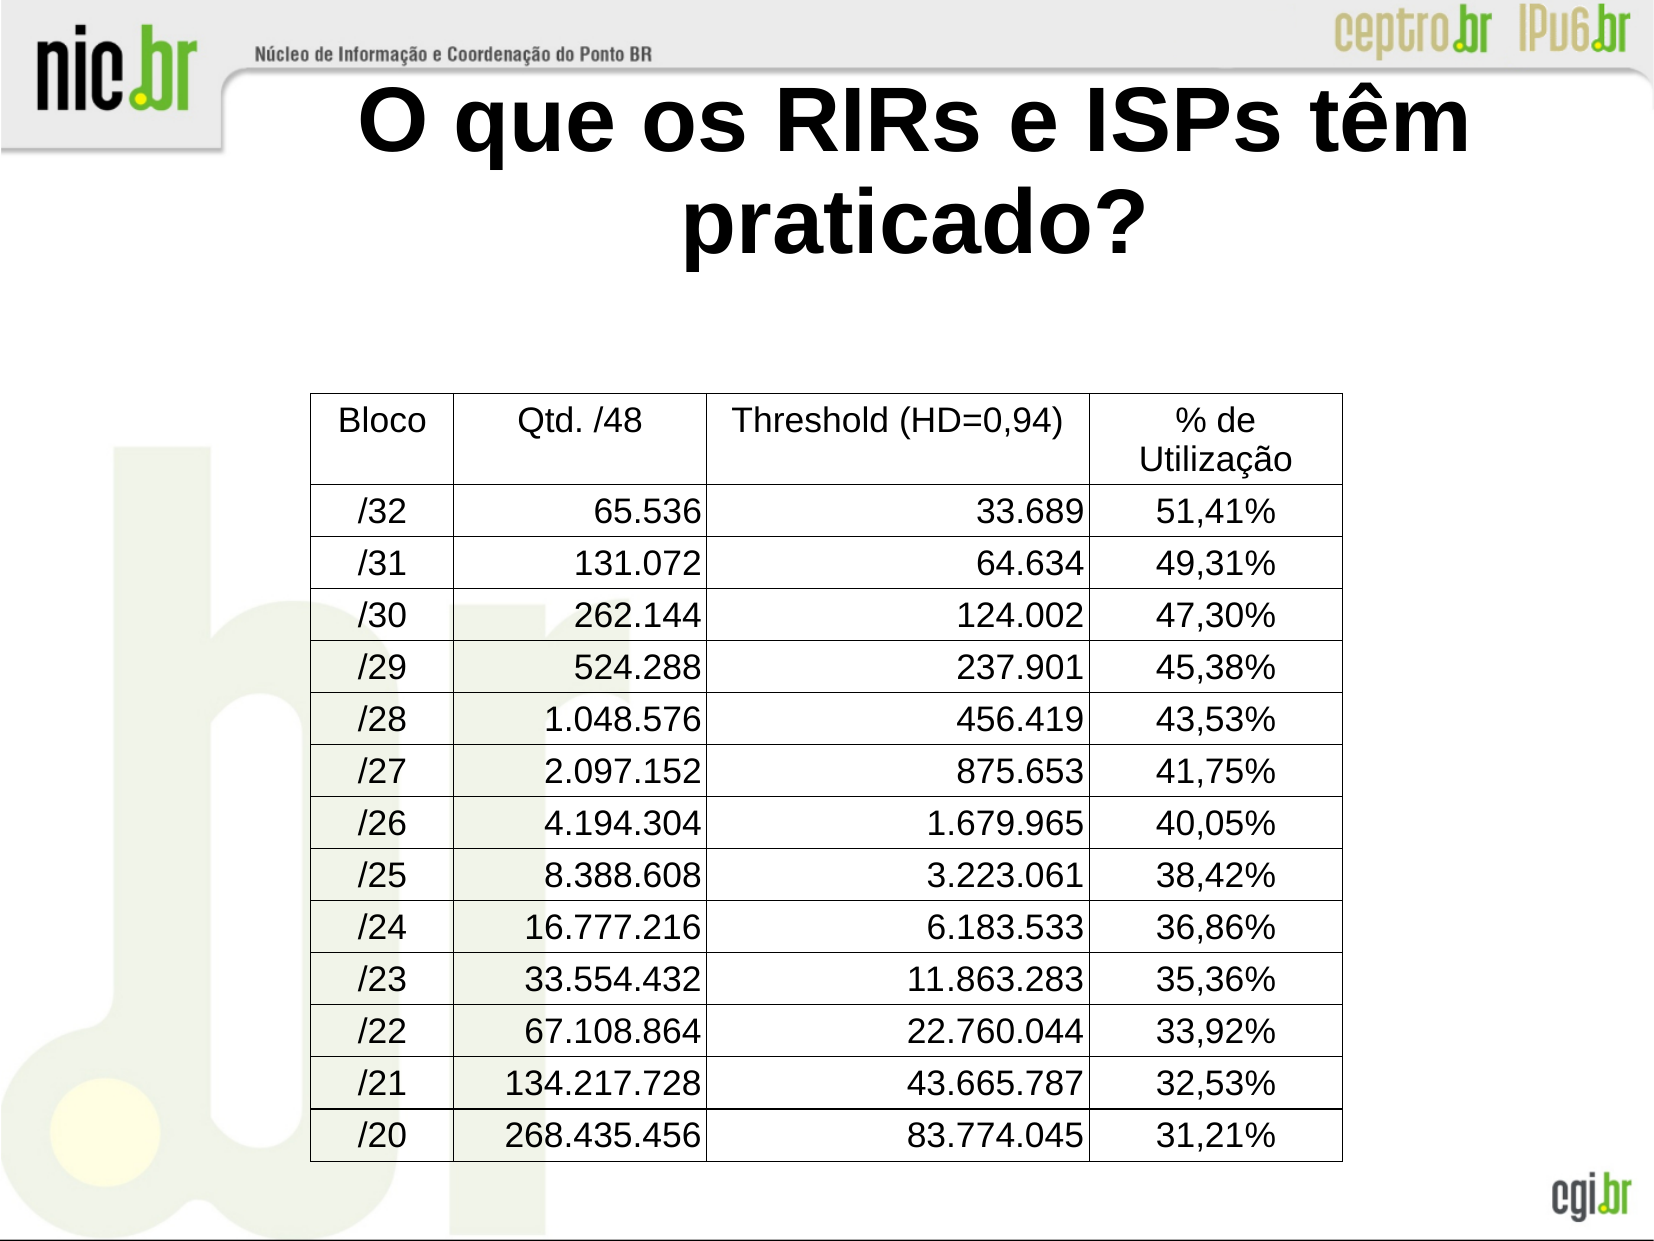

O que os RIRs e ISPs têm praticado?
| Bloco | Qtd. /48 | Threshold (HD=0,94) | % de Utilização |
| --- | --- | --- | --- |
| /32 | 65.536 | 33.689 | 51,41% |
| /31 | 131.072 | 64.634 | 49,31% |
| /30 | 262.144 | 124.002 | 47,30% |
| /29 | 524.288 | 237.901 | 45,38% |
| /28 | 1.048.576 | 456.419 | 43,53% |
| /27 | 2.097.152 | 875.653 | 41,75% |
| /26 | 4.194.304 | 1.679.965 | 40,05% |
| /25 | 8.388.608 | 3.223.061 | 38,42% |
| /24 | 16.777.216 | 6.183.533 | 36,86% |
| /23 | 33.554.432 | 11.863.283 | 35,36% |
| /22 | 67.108.864 | 22.760.044 | 33,92% |
| /21 | 134.217.728 | 43.665.787 | 32,53% |
| /20 | 268.435.456 | 83.774.045 | 31,21% |